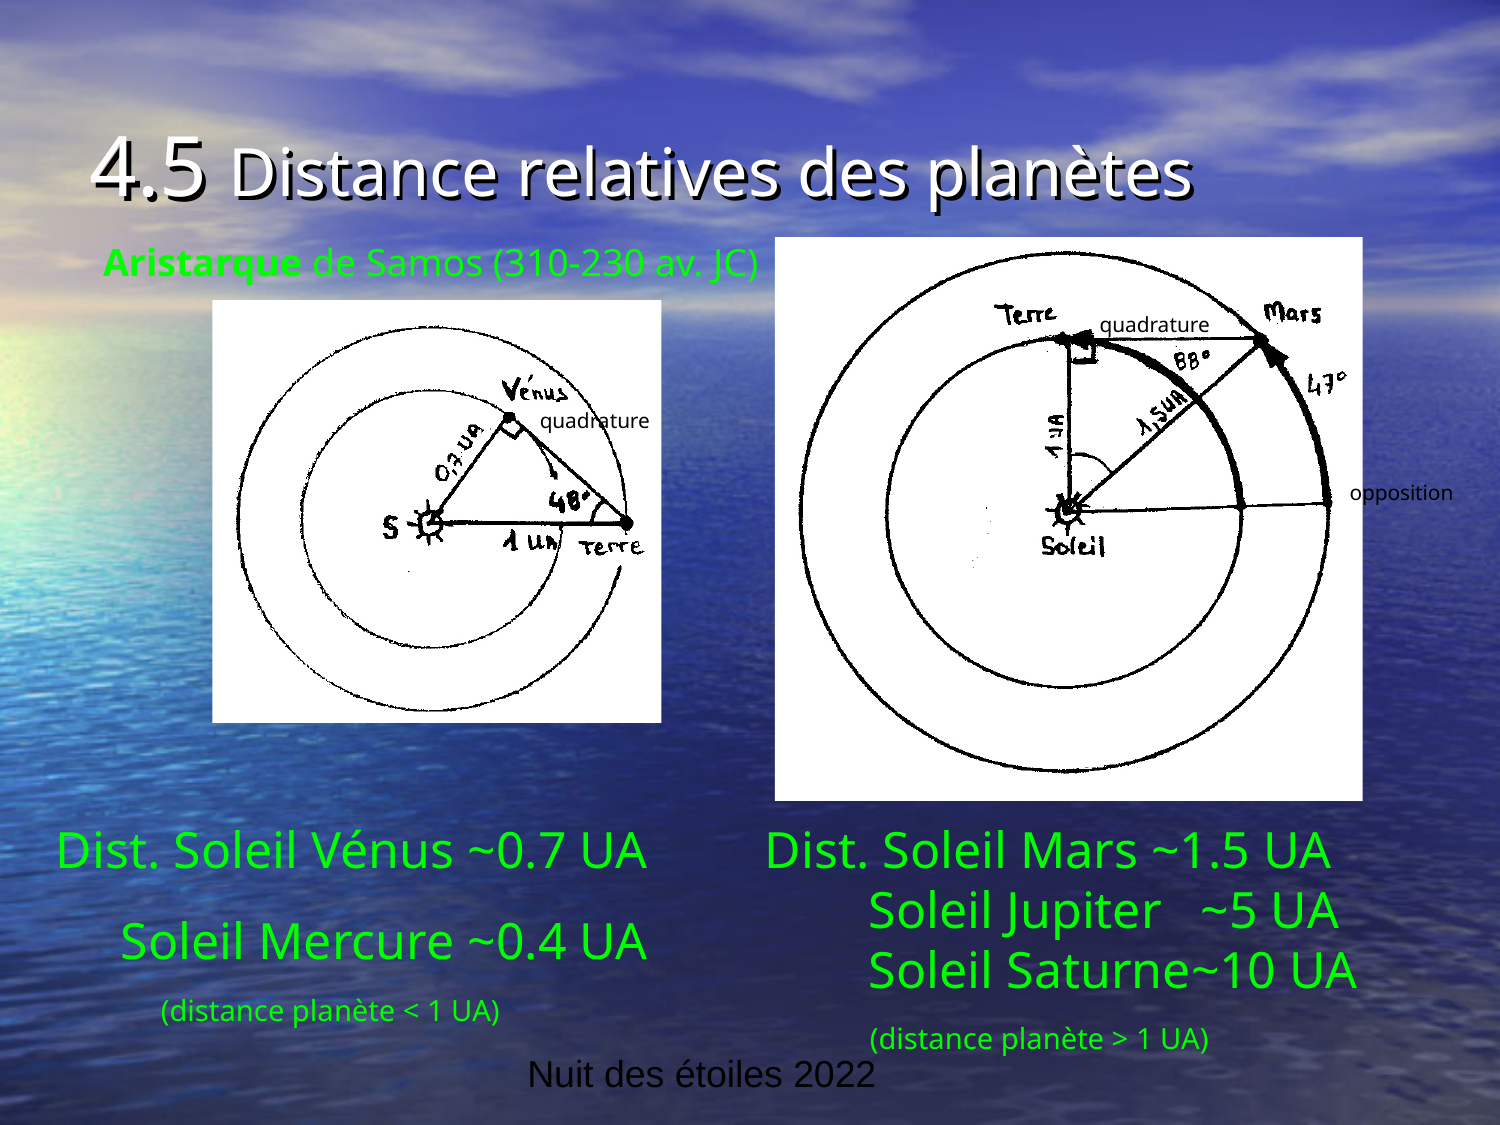

# 4.5 Distance relatives des planètes
Aristarque de Samos (310-230 av. JC)
 quadrature
quadrature
opposition
Dist. Soleil Vénus ~0.7 UA
 Soleil Mercure ~0.4 UA
 (distance planète < 1 UA)
Dist. Soleil Mars ~1.5 UA
 Soleil Jupiter ~5 UA
 Soleil Saturne~10 UA
 (distance planète > 1 UA)
Nuit des étoiles 2022